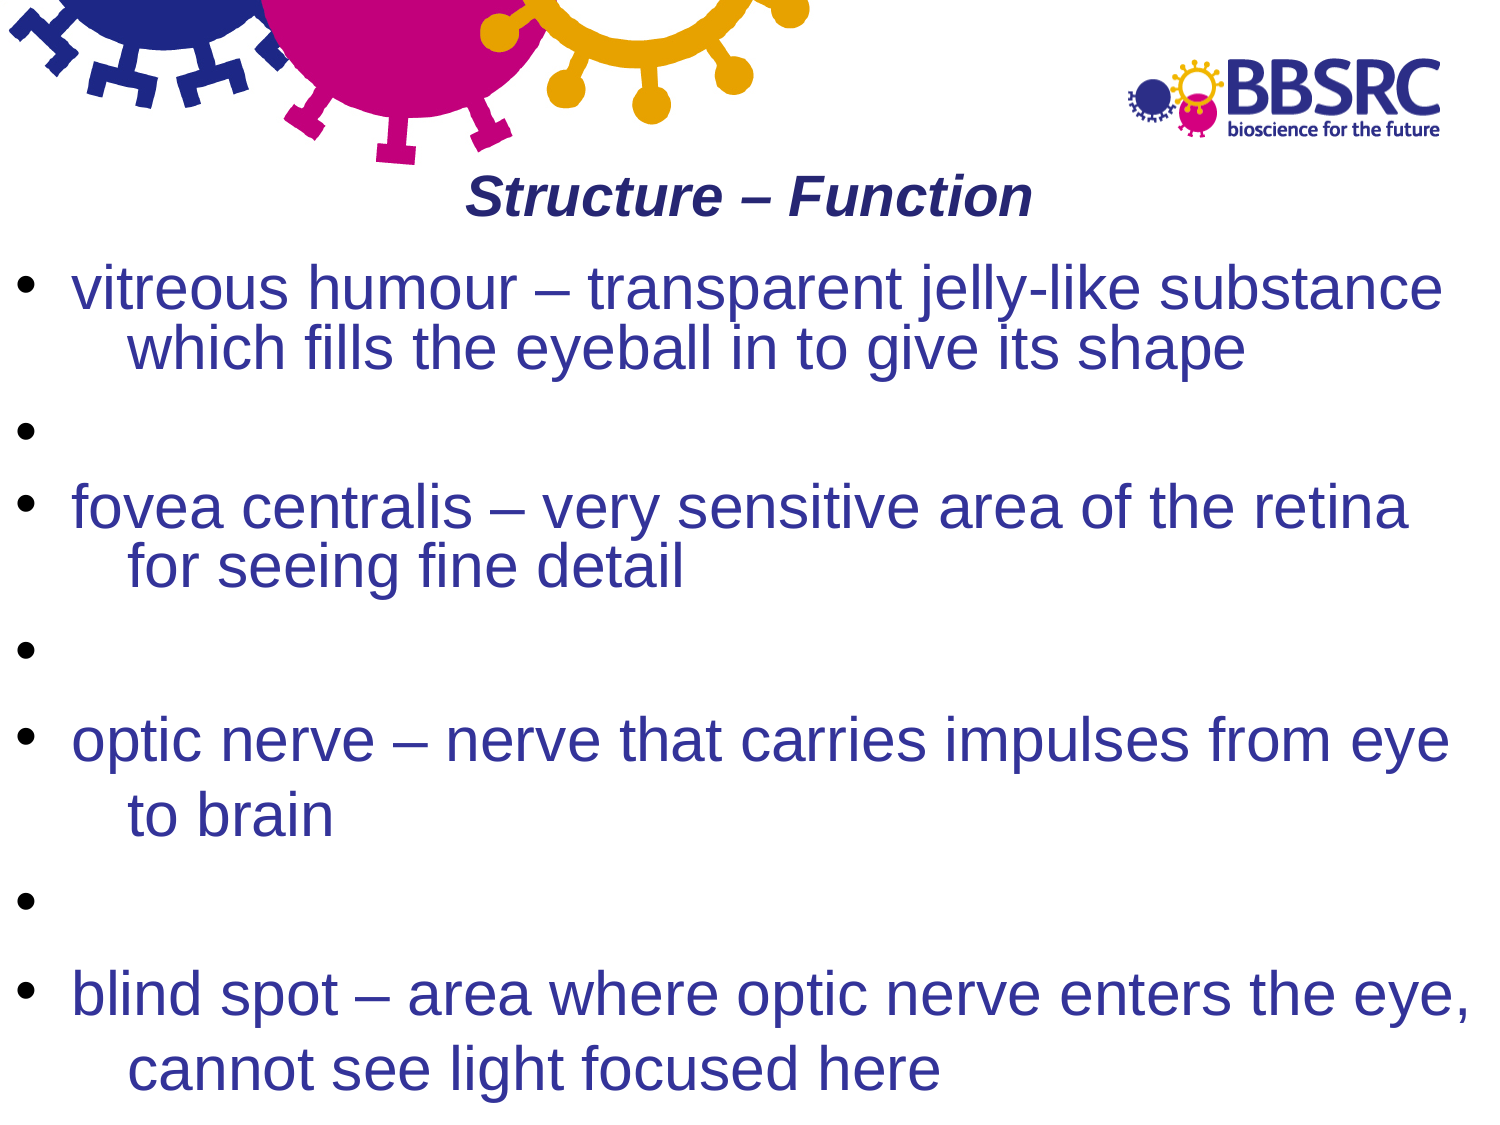

Structure – Function
# vitreous humour – transparent jelly-like substance which fills the eyeball in to give its shape
fovea centralis – very sensitive area of the retina for seeing fine detail
optic nerve – nerve that carries impulses from eye to brain
blind spot – area where optic nerve enters the eye, cannot see light focused here